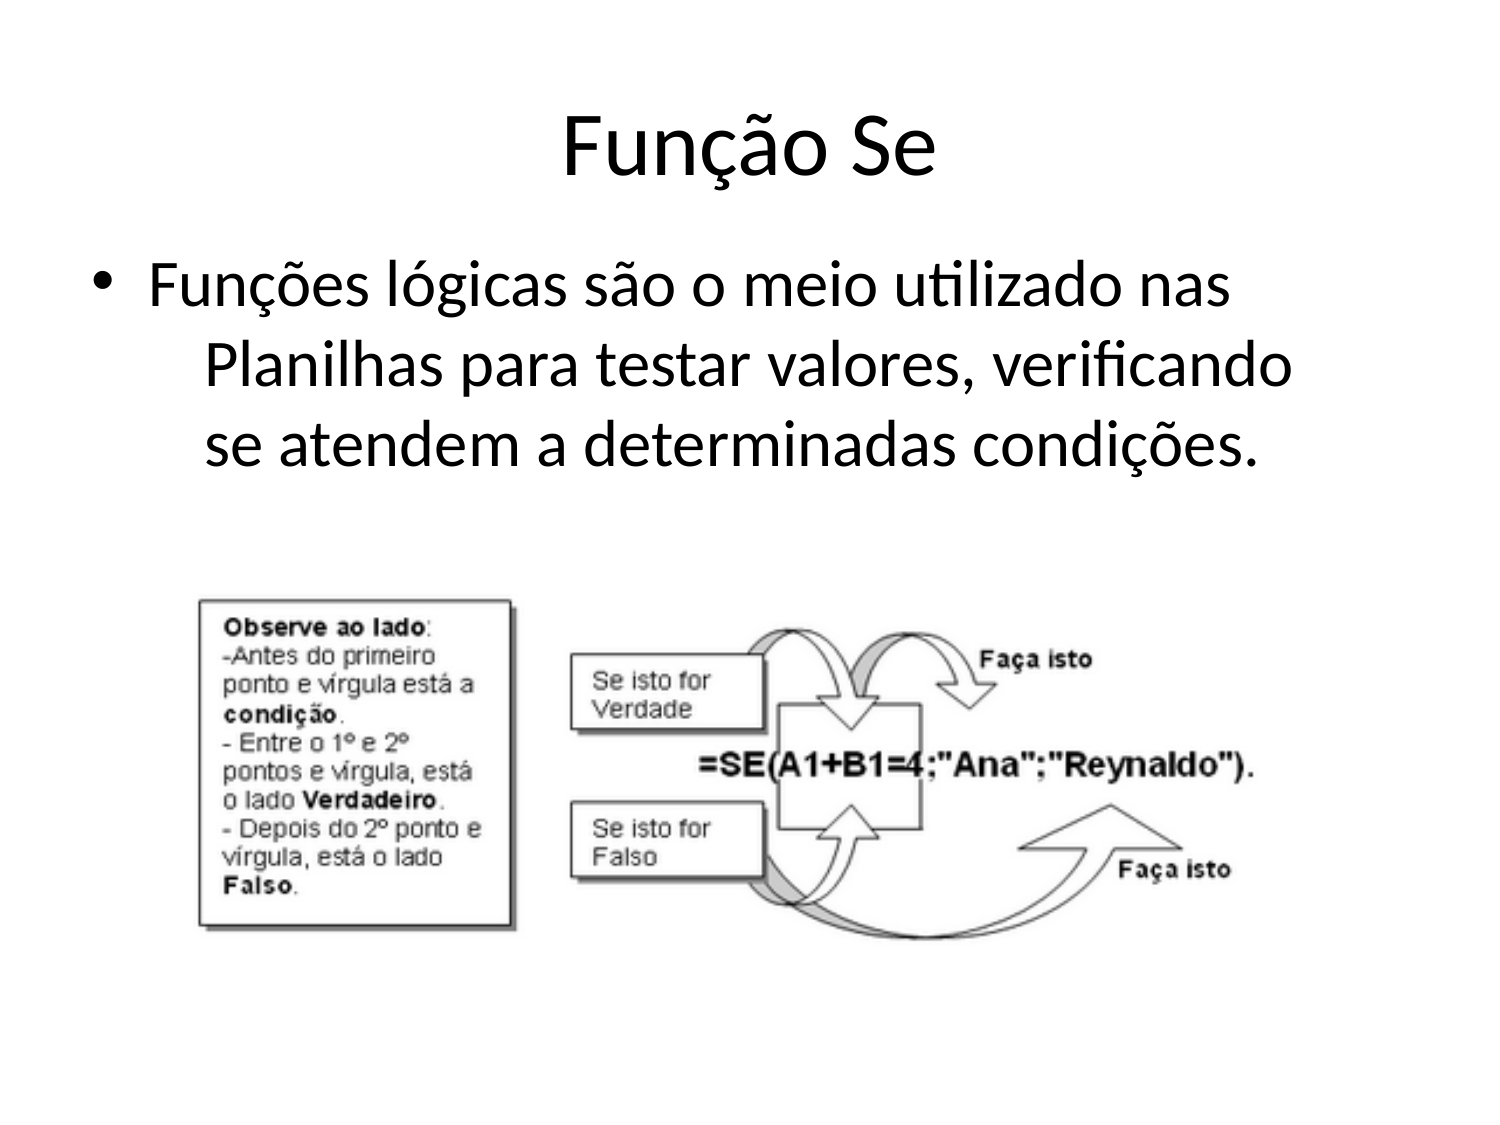

# Função Se
Funções lógicas são o meio utilizado nas Planilhas para testar valores, verificando se atendem a determinadas condições.